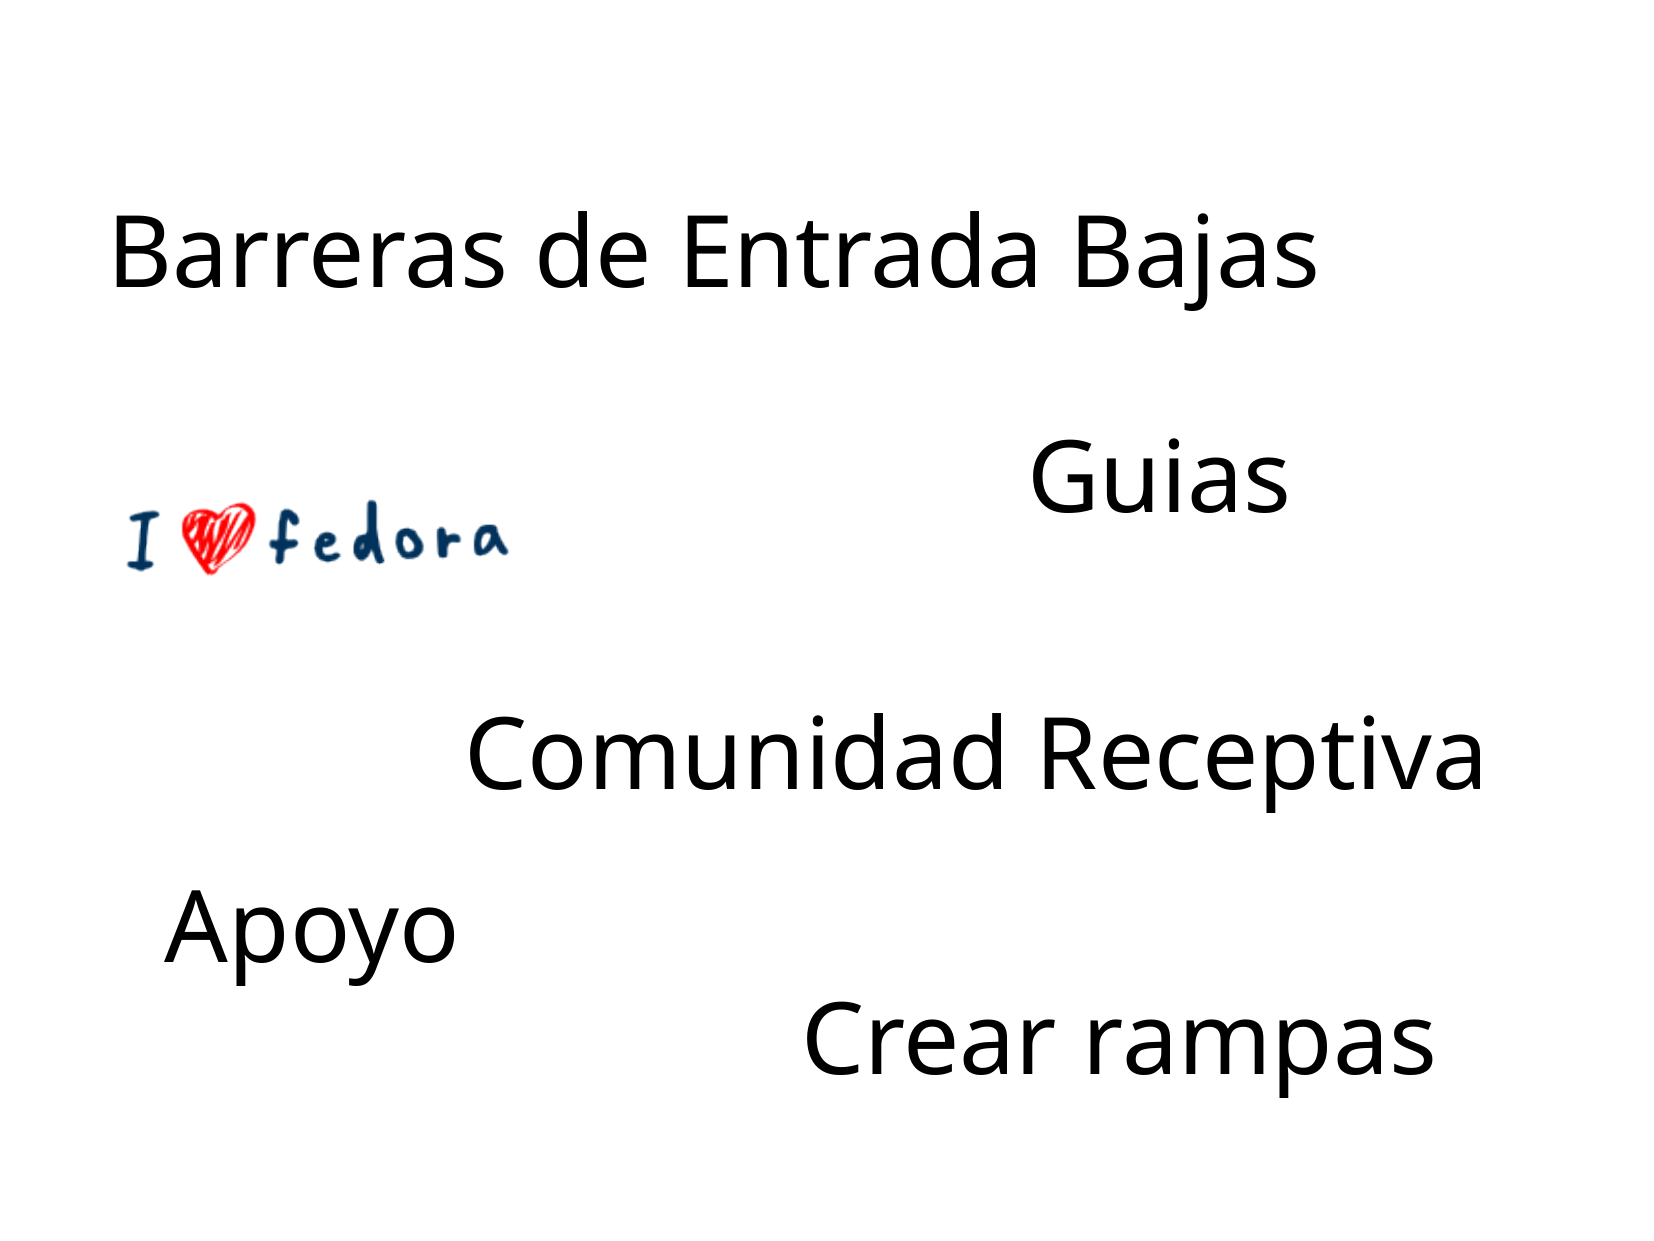

Barreras de Entrada Bajas
Guias
Comunidad Receptiva
Apoyo
Crear rampas